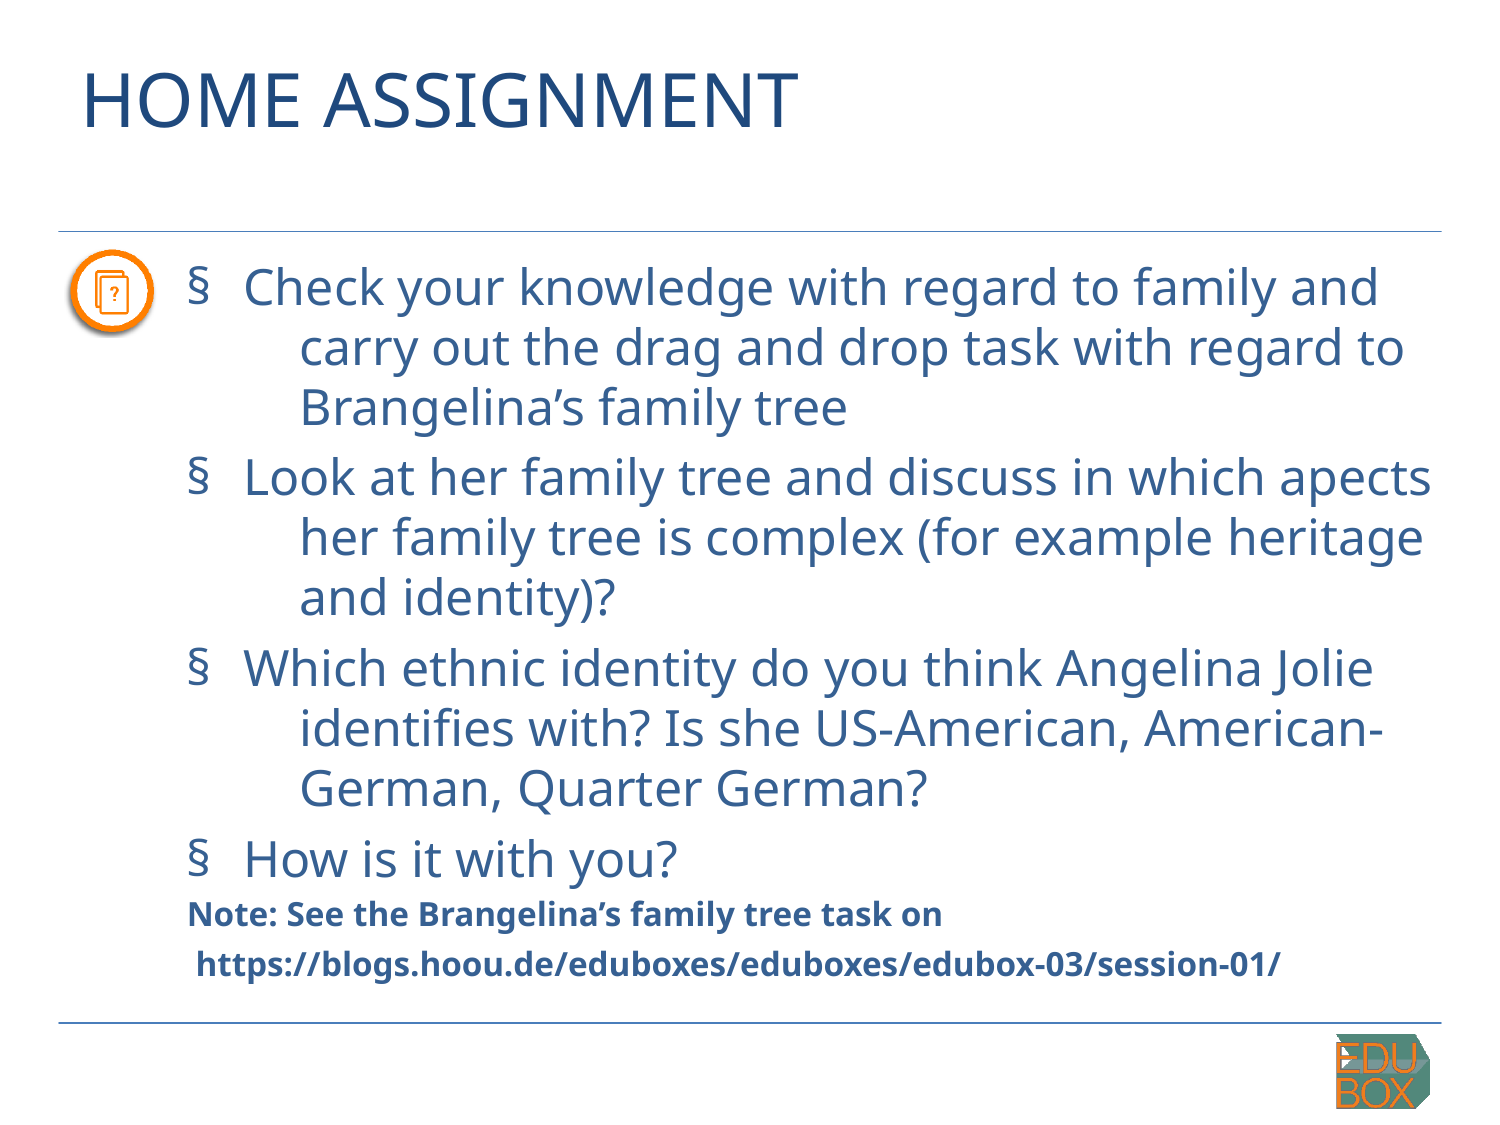

# HOME ASSIGNMENT
Check your knowledge with regard to family and carry out the drag and drop task with regard to Brangelina’s family tree
Look at her family tree and discuss in which apects her family tree is complex (for example heritage and identity)?
Which ethnic identity do you think Angelina Jolie identifies with? Is she US-American, American-German, Quarter German?
How is it with you?
Note: See the Brangelina’s family tree task on
 https://blogs.hoou.de/eduboxes/eduboxes/edubox-03/session-01/